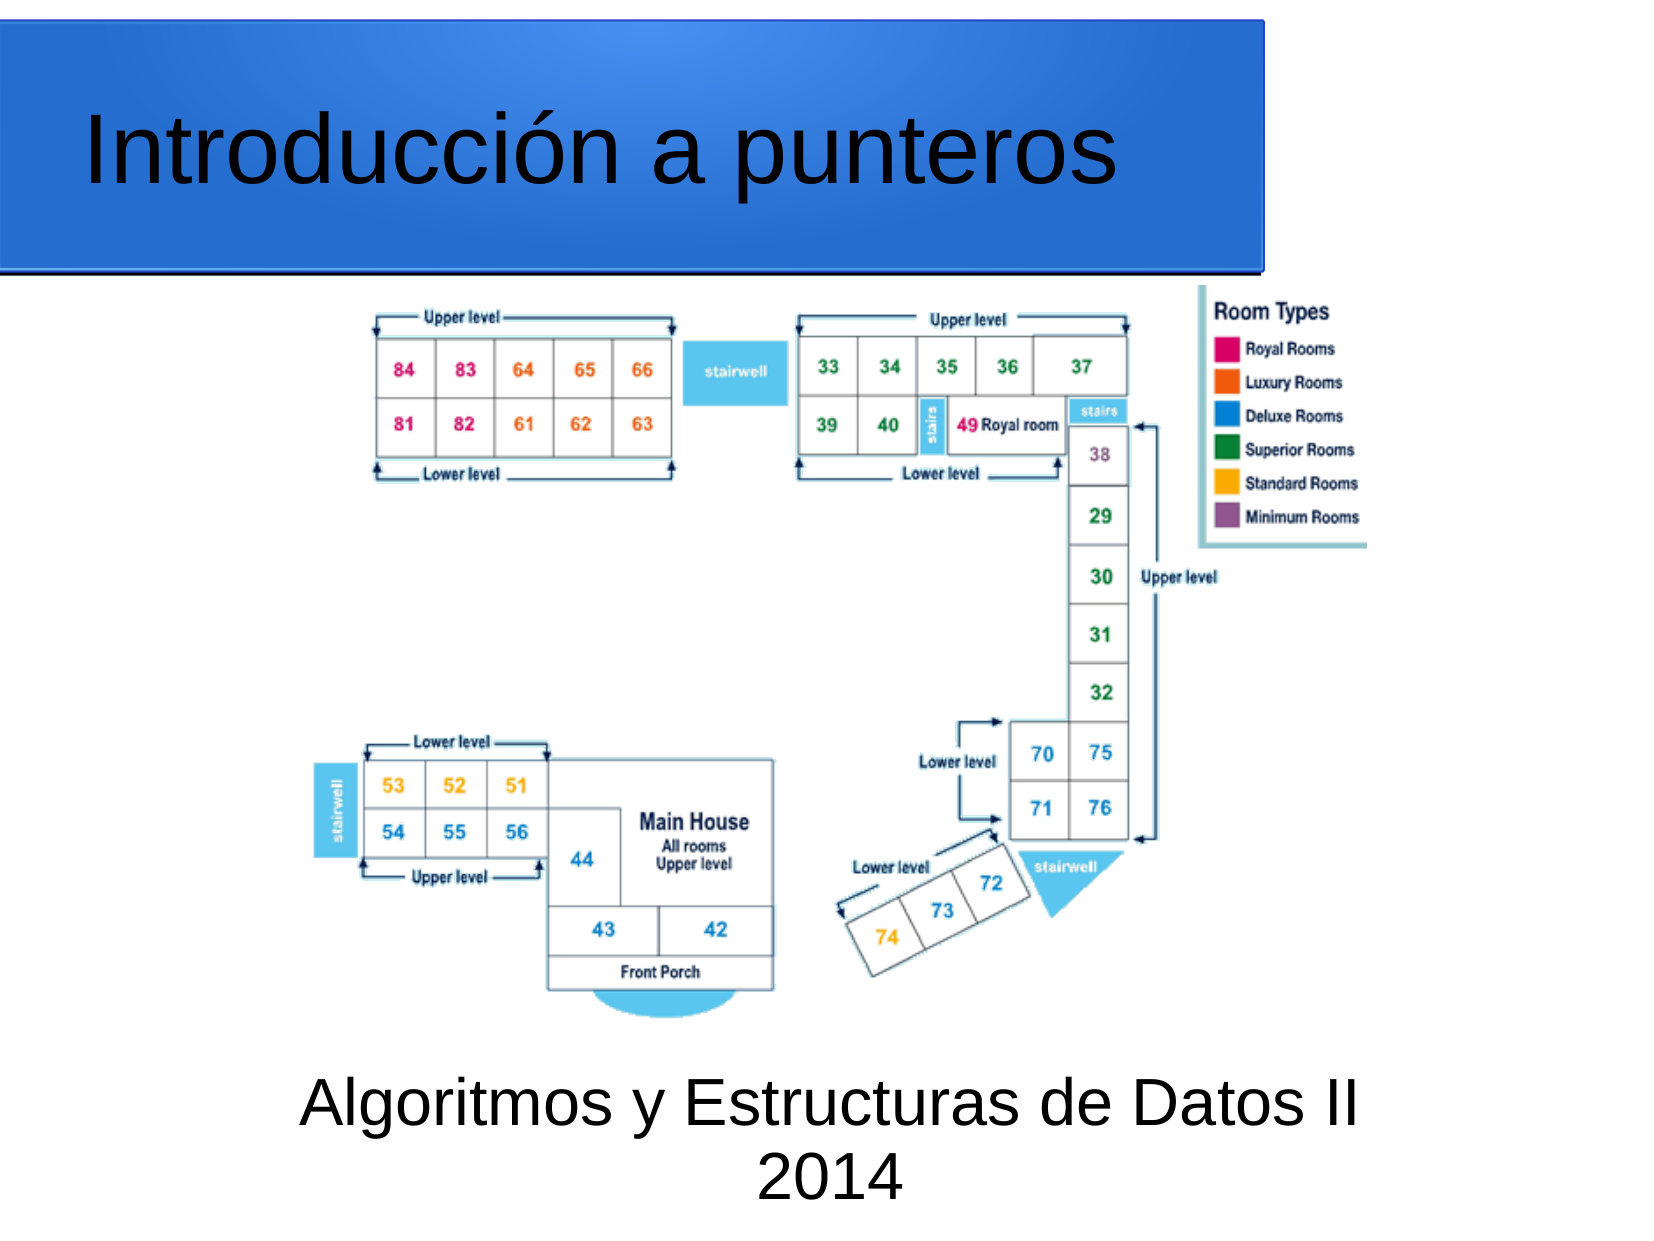

# Introducción a punteros
Algoritmos y Estructuras de Datos II
2014